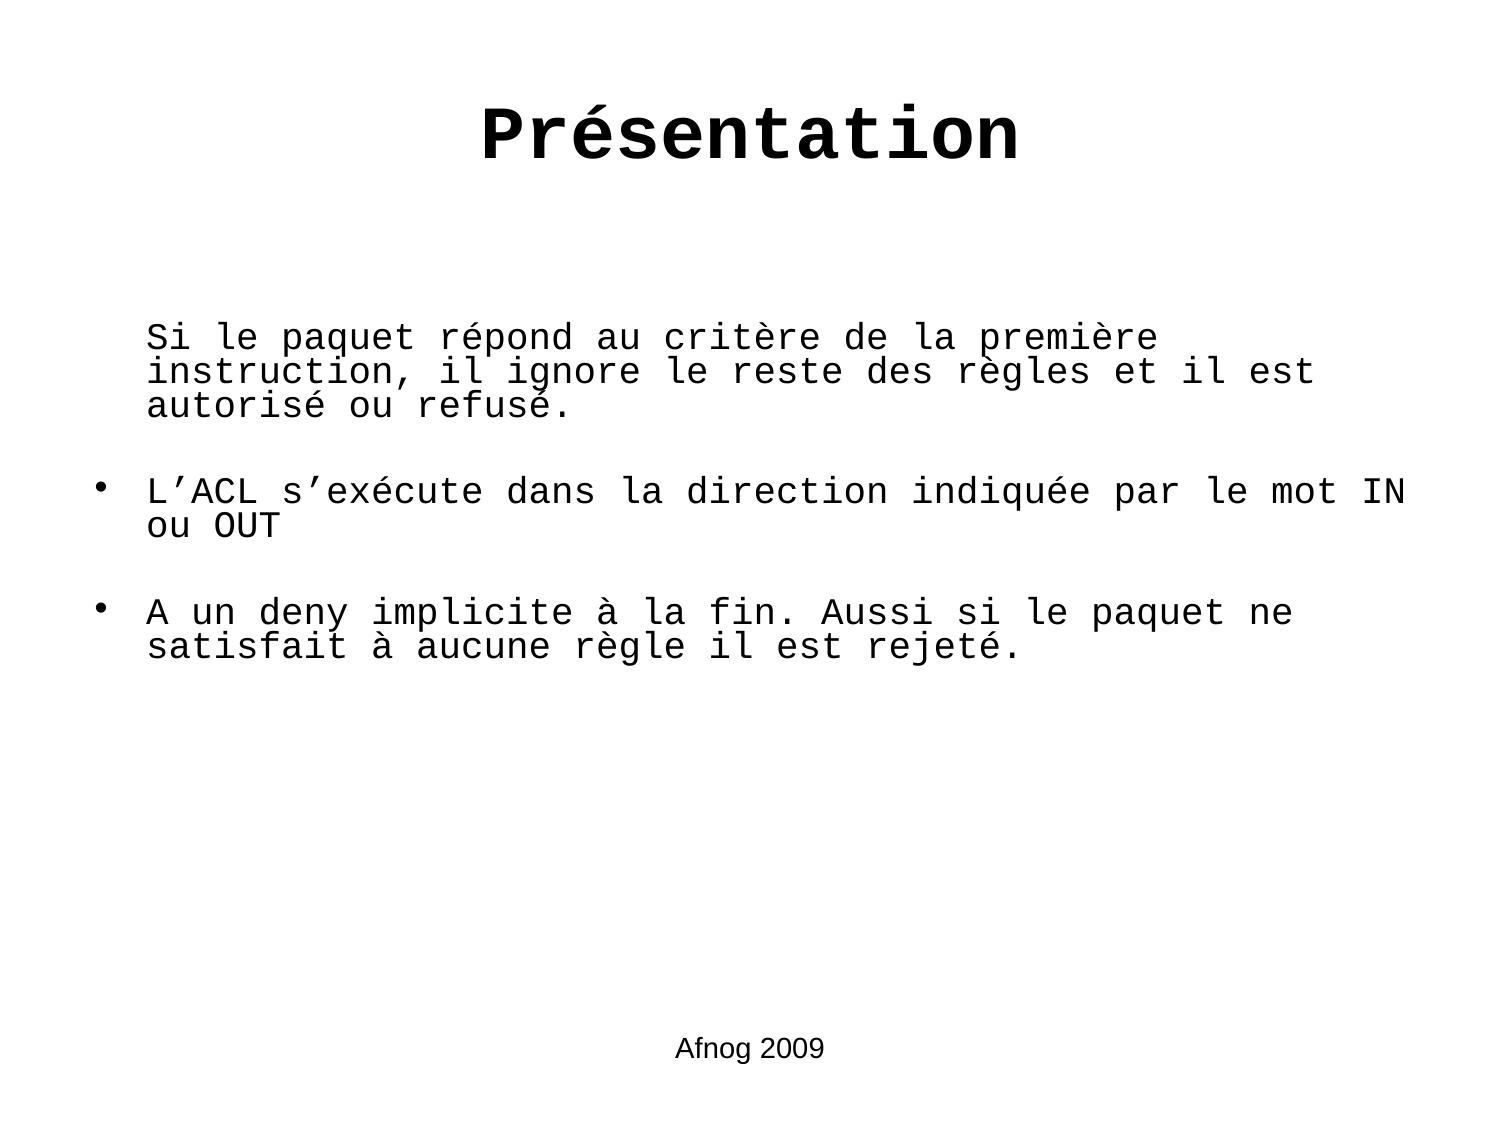

# Présentation
	Si le paquet répond au critère de la première instruction, il ignore le reste des règles et il est autorisé ou refusé.
L’ACL s’exécute dans la direction indiquée par le mot IN ou OUT
A un deny implicite à la fin. Aussi si le paquet ne satisfait à aucune règle il est rejeté.
Afnog 2009